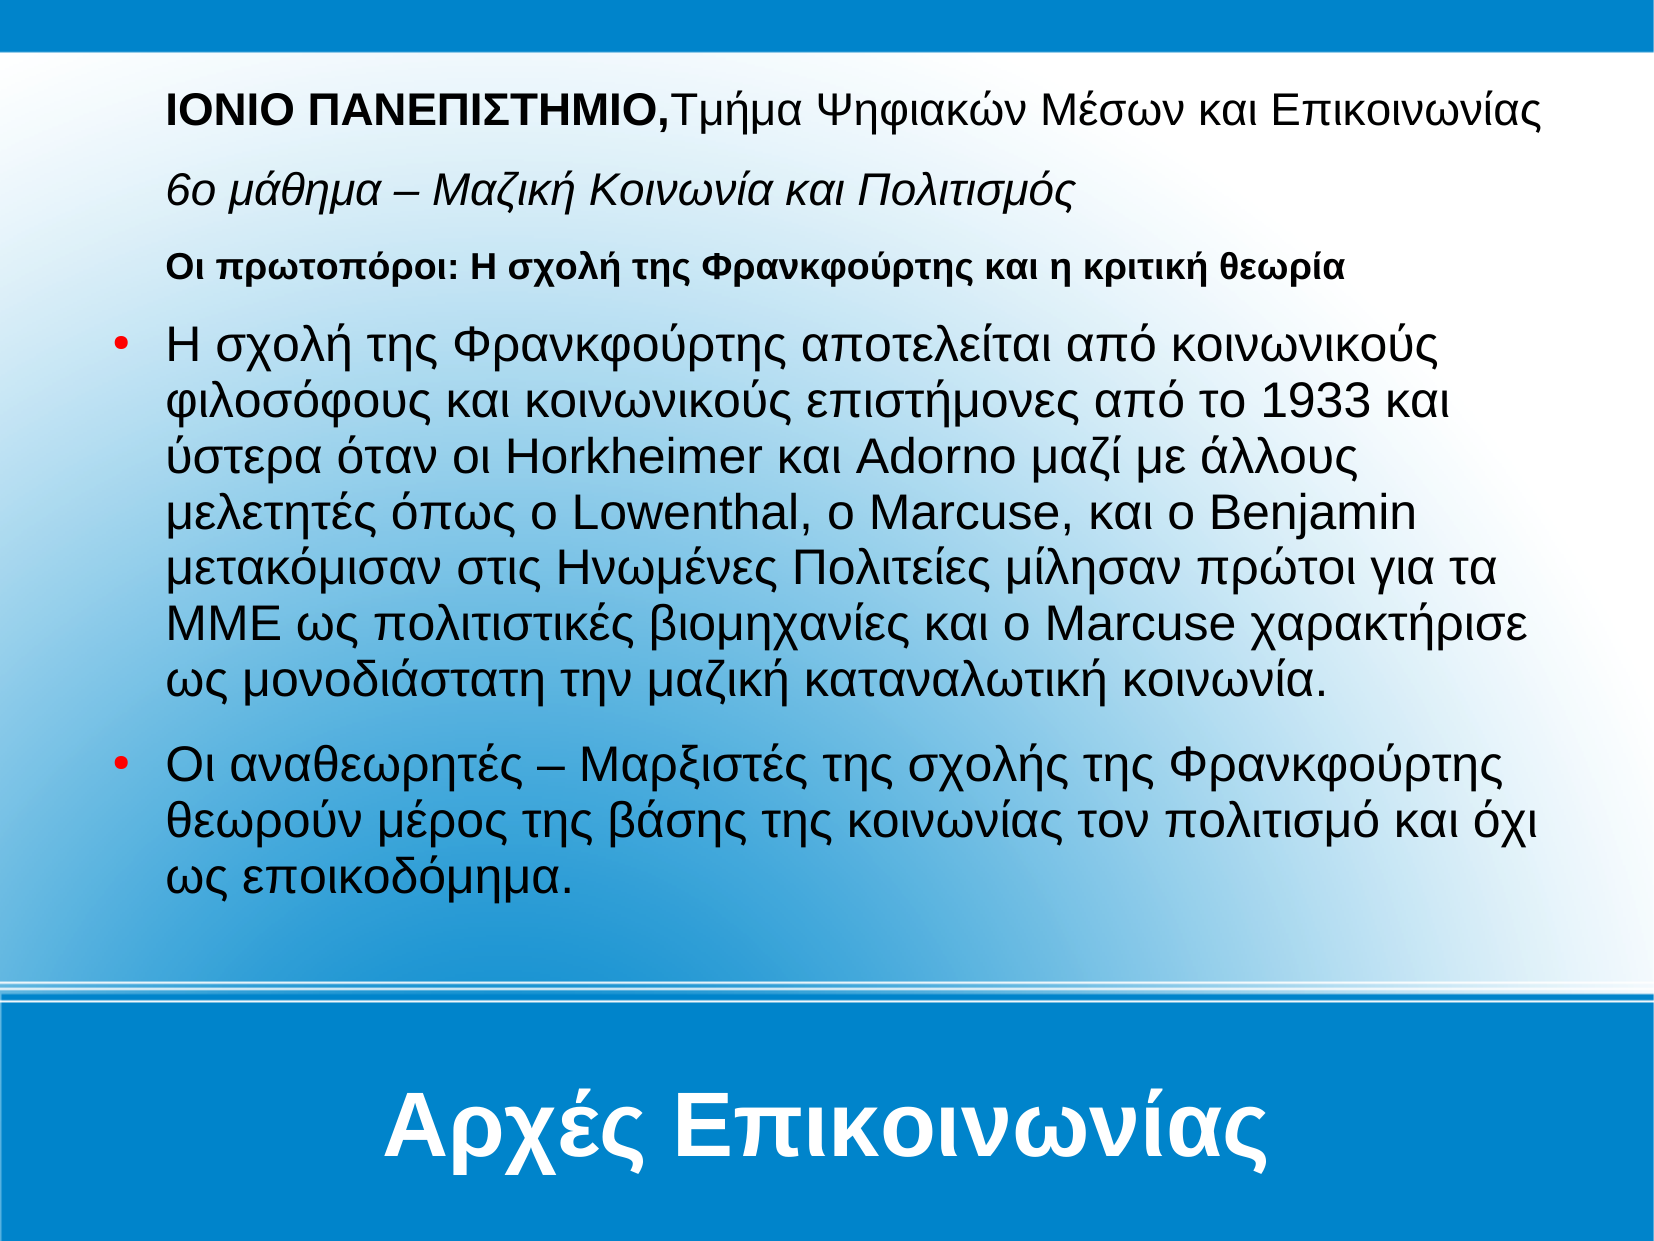

ΙΟΝΙΟ ΠΑΝΕΠΙΣΤΗΜΙΟ,Τμήμα Ψηφιακών Μέσων και Επικοινωνίας
6ο μάθημα – Μαζική Κοινωνία και Πολιτισμός
Οι πρωτοπόροι: Η σχολή της Φρανκφούρτης και η κριτική θεωρία
Η σχολή της Φρανκφούρτης αποτελείται από κοινωνικούς φιλοσόφους και κοινωνικούς επιστήμονες από το 1933 και ύστερα όταν οι Horkheimer και Adorno μαζί με άλλους μελετητές όπως ο Lowenthal, ο Marcuse, και ο Benjamin μετακόμισαν στις Ηνωμένες Πολιτείες μίλησαν πρώτοι για τα ΜΜΕ ως πολιτιστικές βιομηχανίες και ο Marcuse χαρακτήρισε ως μονοδιάστατη την μαζική καταναλωτική κοινωνία.
Οι αναθεωρητές – Μαρξιστές της σχολής της Φρανκφούρτης θεωρούν μέρος της βάσης της κοινωνίας τον πολιτισμό και όχι ως εποικοδόμημα.
# Αρχές Επικοινωνίας